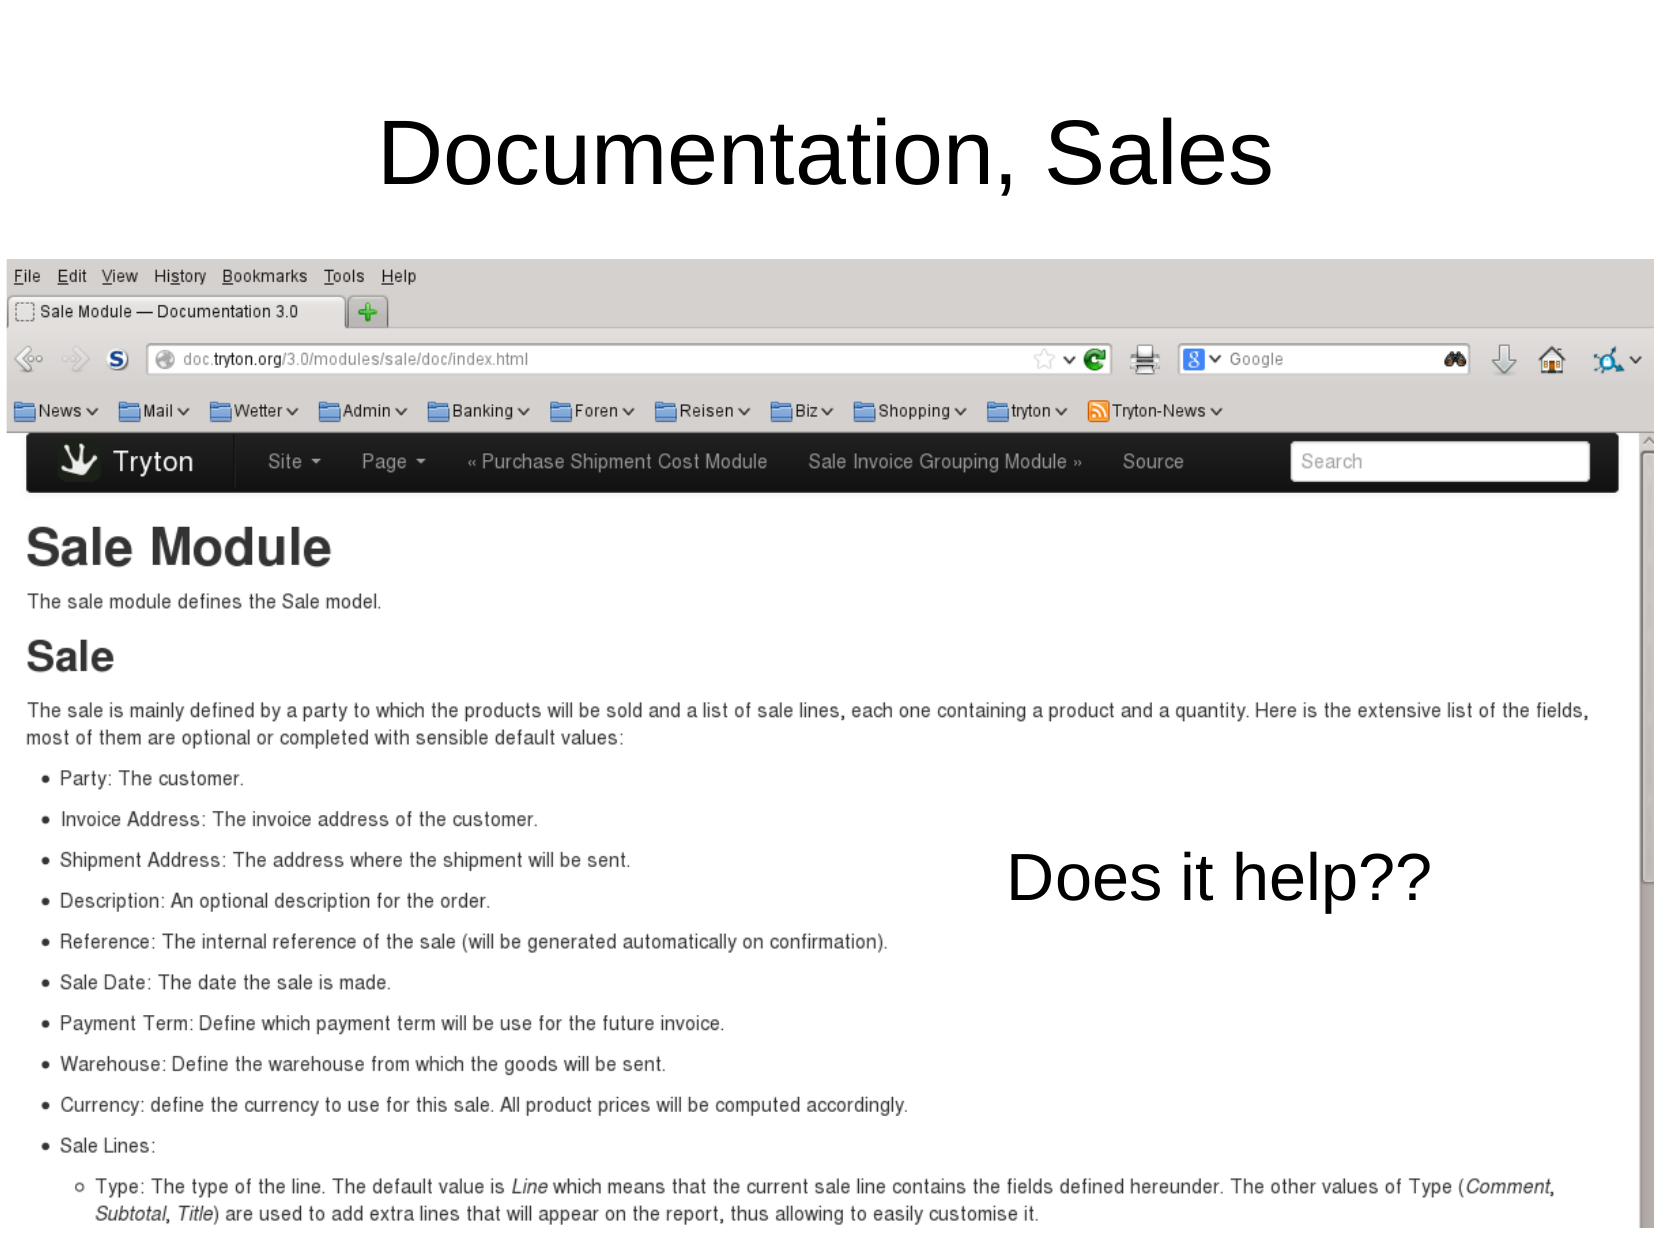

# Documentation, Sales
Does it help??
(c) 2013 Dr. Axel Braun
4